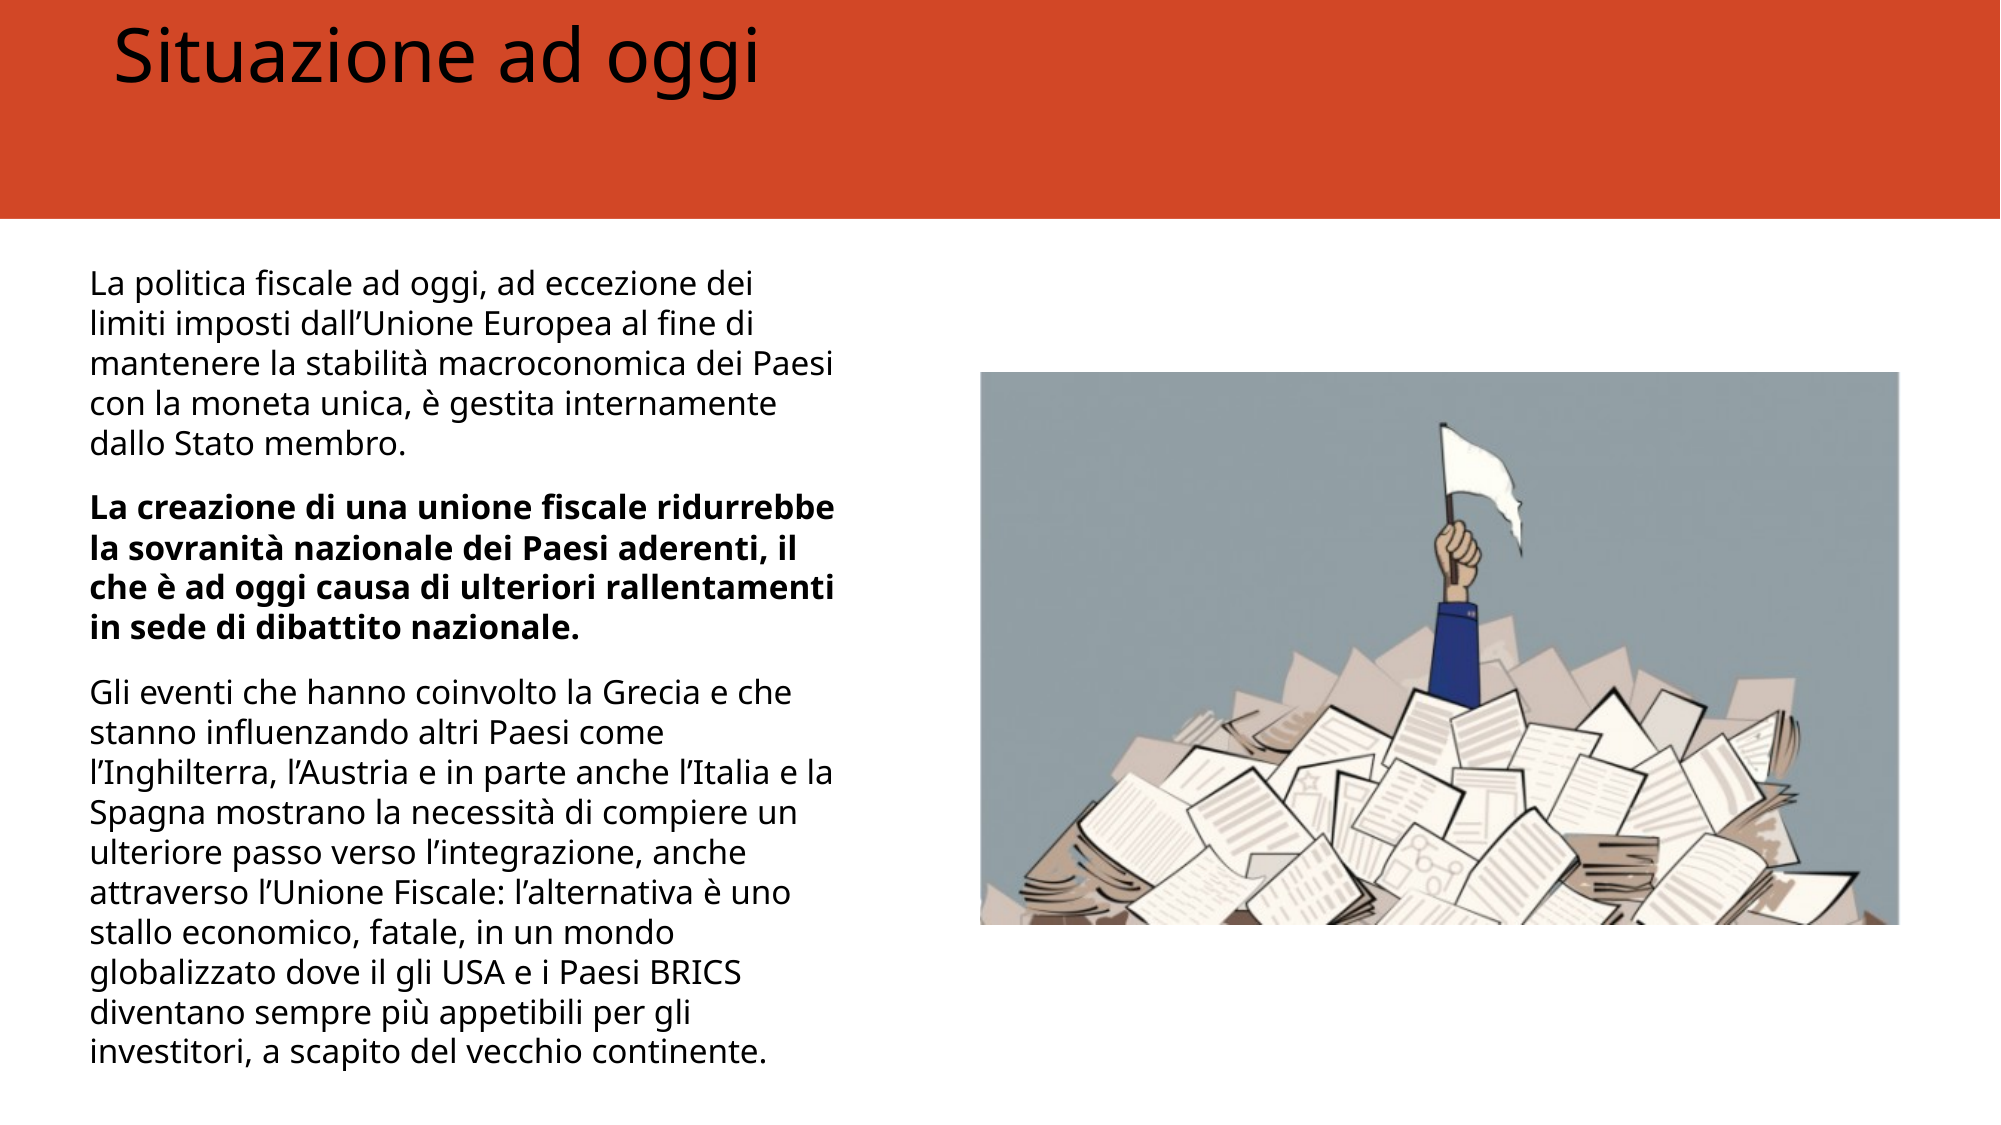

# Situazione ad oggi
La politica fiscale ad oggi, ad eccezione dei limiti imposti dall’Unione Europea al fine di mantenere la stabilità macroconomica dei Paesi con la moneta unica, è gestita internamente dallo Stato membro.
La creazione di una unione fiscale ridurrebbe la sovranità nazionale dei Paesi aderenti, il che è ad oggi causa di ulteriori rallentamenti in sede di dibattito nazionale.
Gli eventi che hanno coinvolto la Grecia e che stanno influenzando altri Paesi come l’Inghilterra, l’Austria e in parte anche l’Italia e la Spagna mostrano la necessità di compiere un ulteriore passo verso l’integrazione, anche attraverso l’Unione Fiscale: l’alternativa è uno stallo economico, fatale, in un mondo globalizzato dove il gli USA e i Paesi BRICS diventano sempre più appetibili per gli investitori, a scapito del vecchio continente.